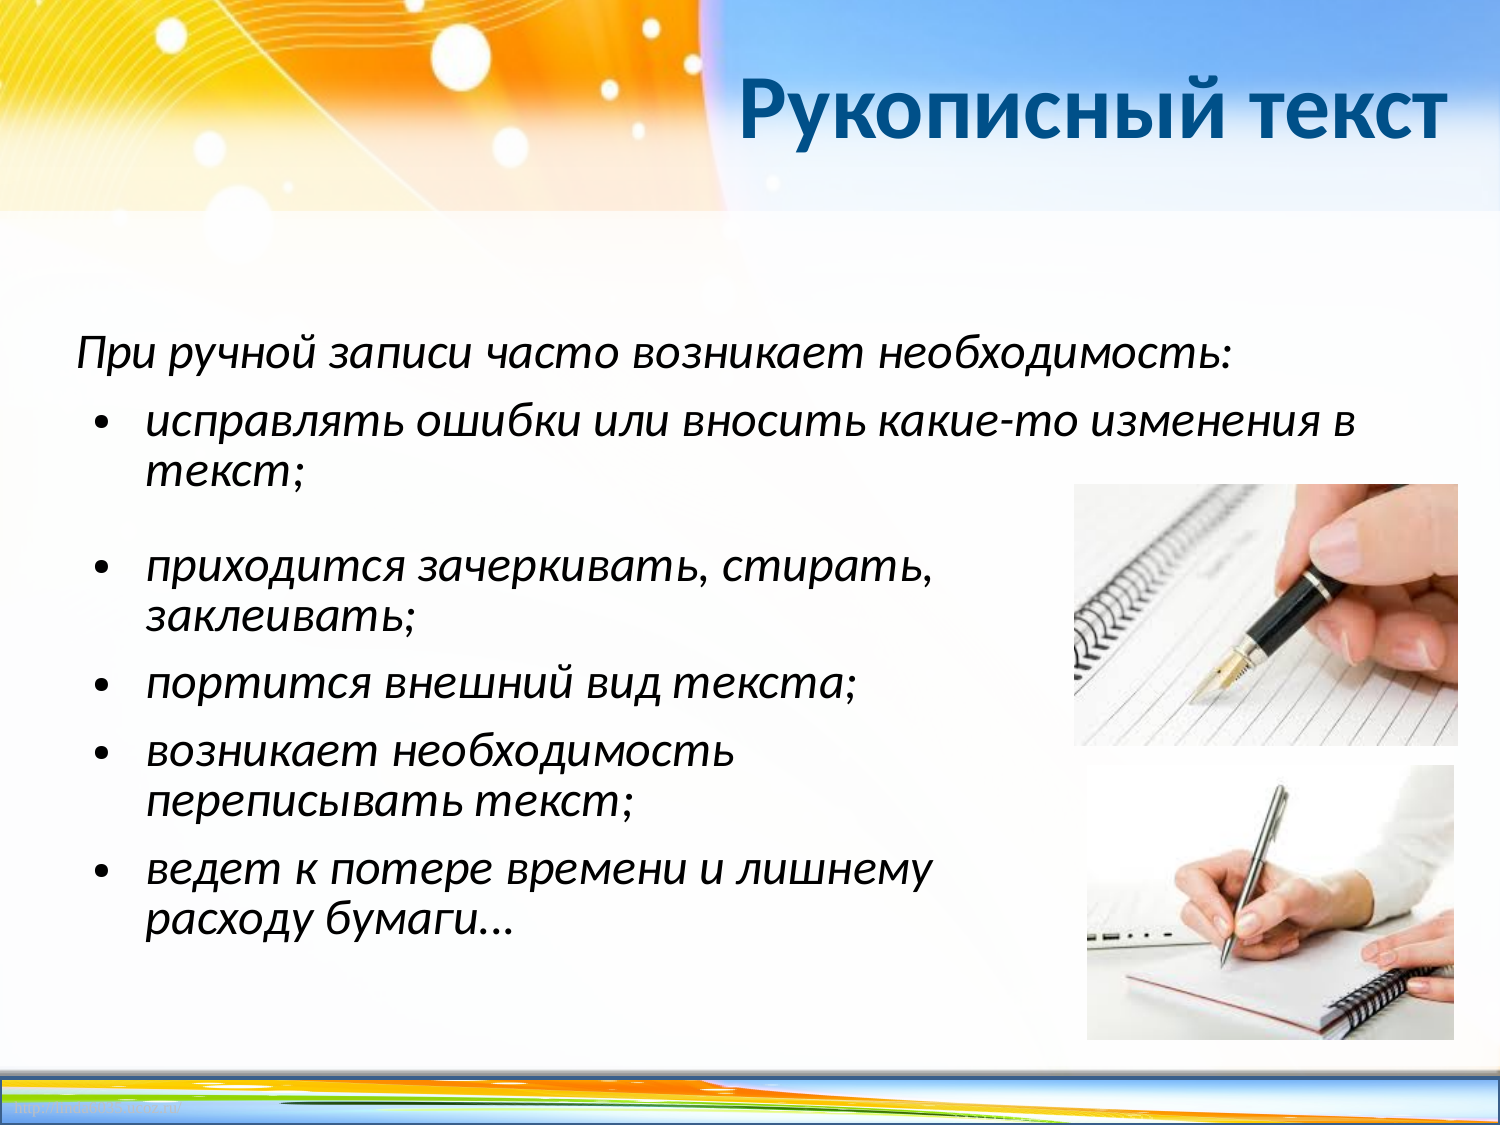

Рукописный текст
# При ручной записи часто возникает необходимость:
исправлять ошибки или вносить какие-то изменения в текст;
приходится зачеркивать, стирать, заклеивать;
портится внешний вид текста;
возникает необходимость переписывать текст;
ведет к потере времени и лишнему расходу бумаги...